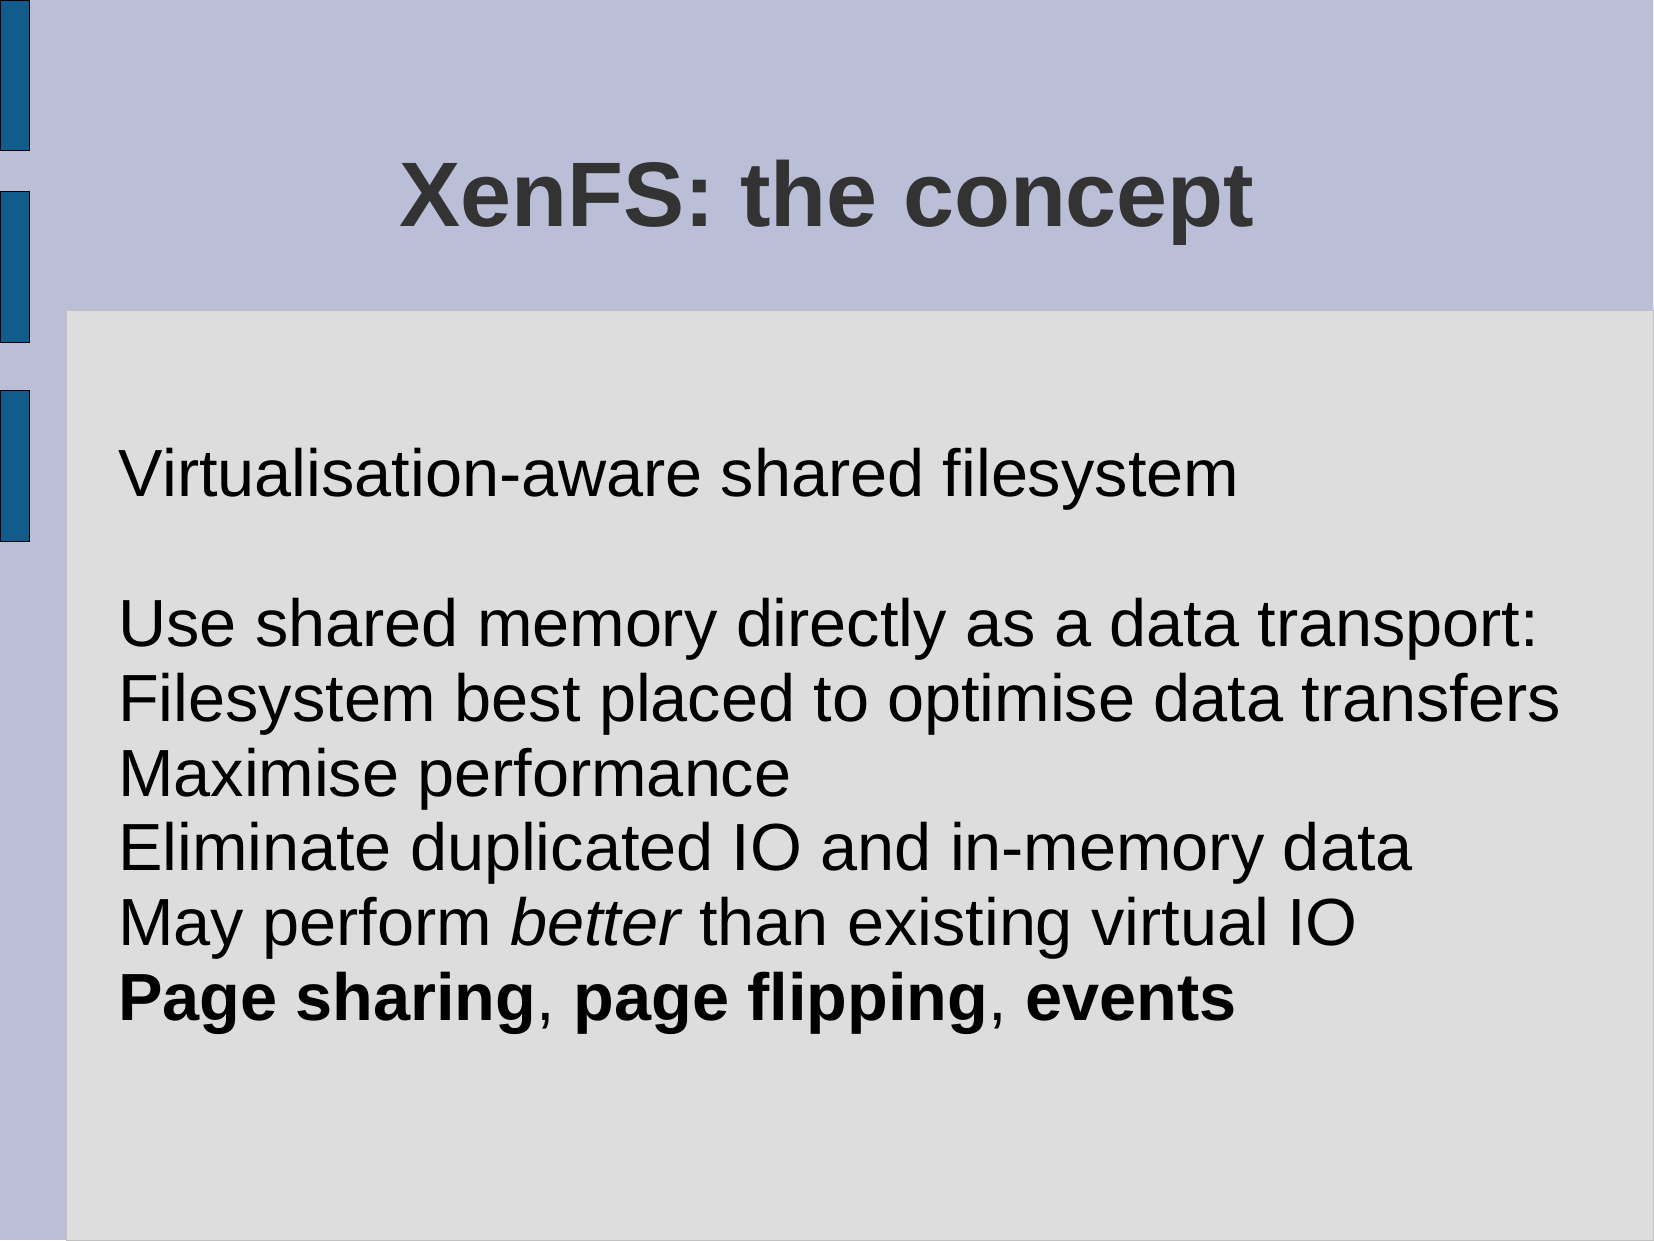

# XenFS: the concept
Virtualisation-aware shared filesystem
Use shared memory directly as a data transport:
Filesystem best placed to optimise data transfers
Maximise performance
Eliminate duplicated IO and in-memory data
May perform better than existing virtual IO
Page sharing, page flipping, events